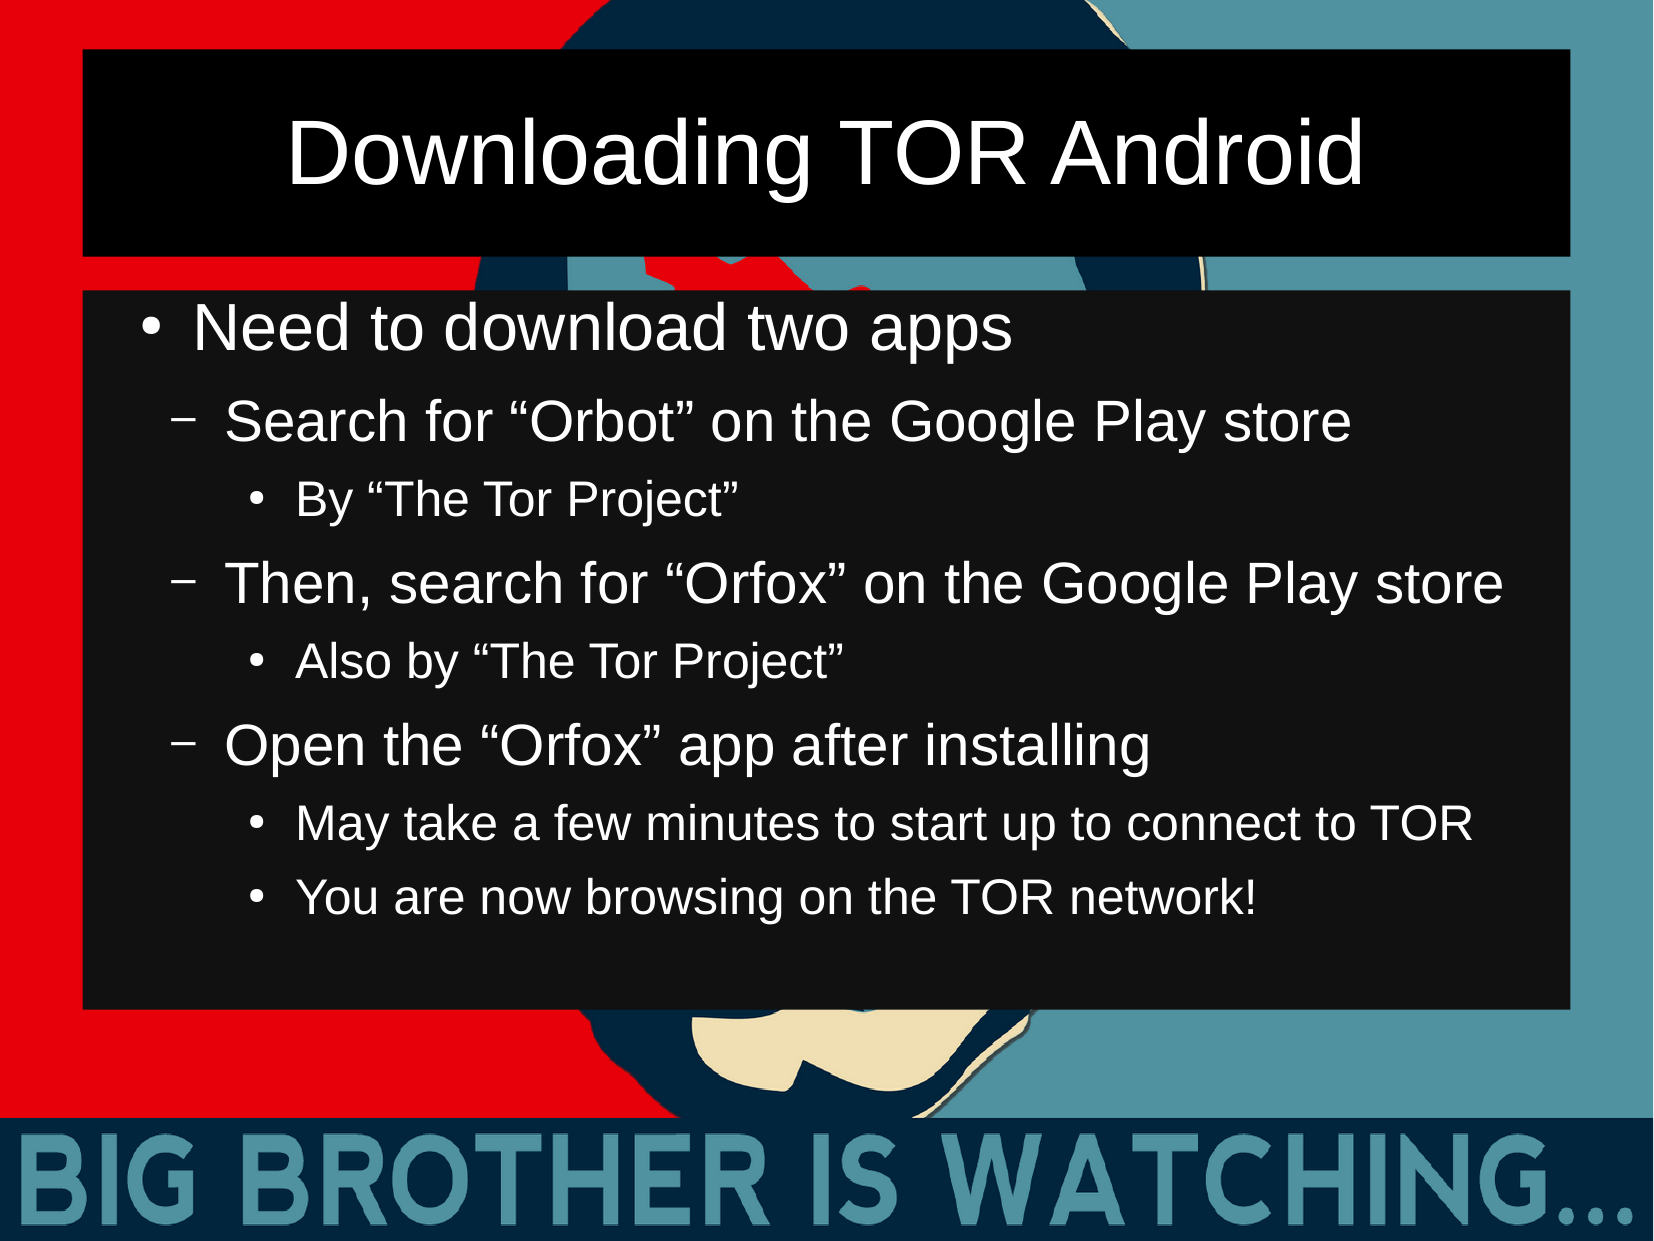

# Downloading TOR Android
Need to download two apps
Search for “Orbot” on the Google Play store
By “The Tor Project”
Then, search for “Orfox” on the Google Play store
Also by “The Tor Project”
Open the “Orfox” app after installing
May take a few minutes to start up to connect to TOR
You are now browsing on the TOR network!